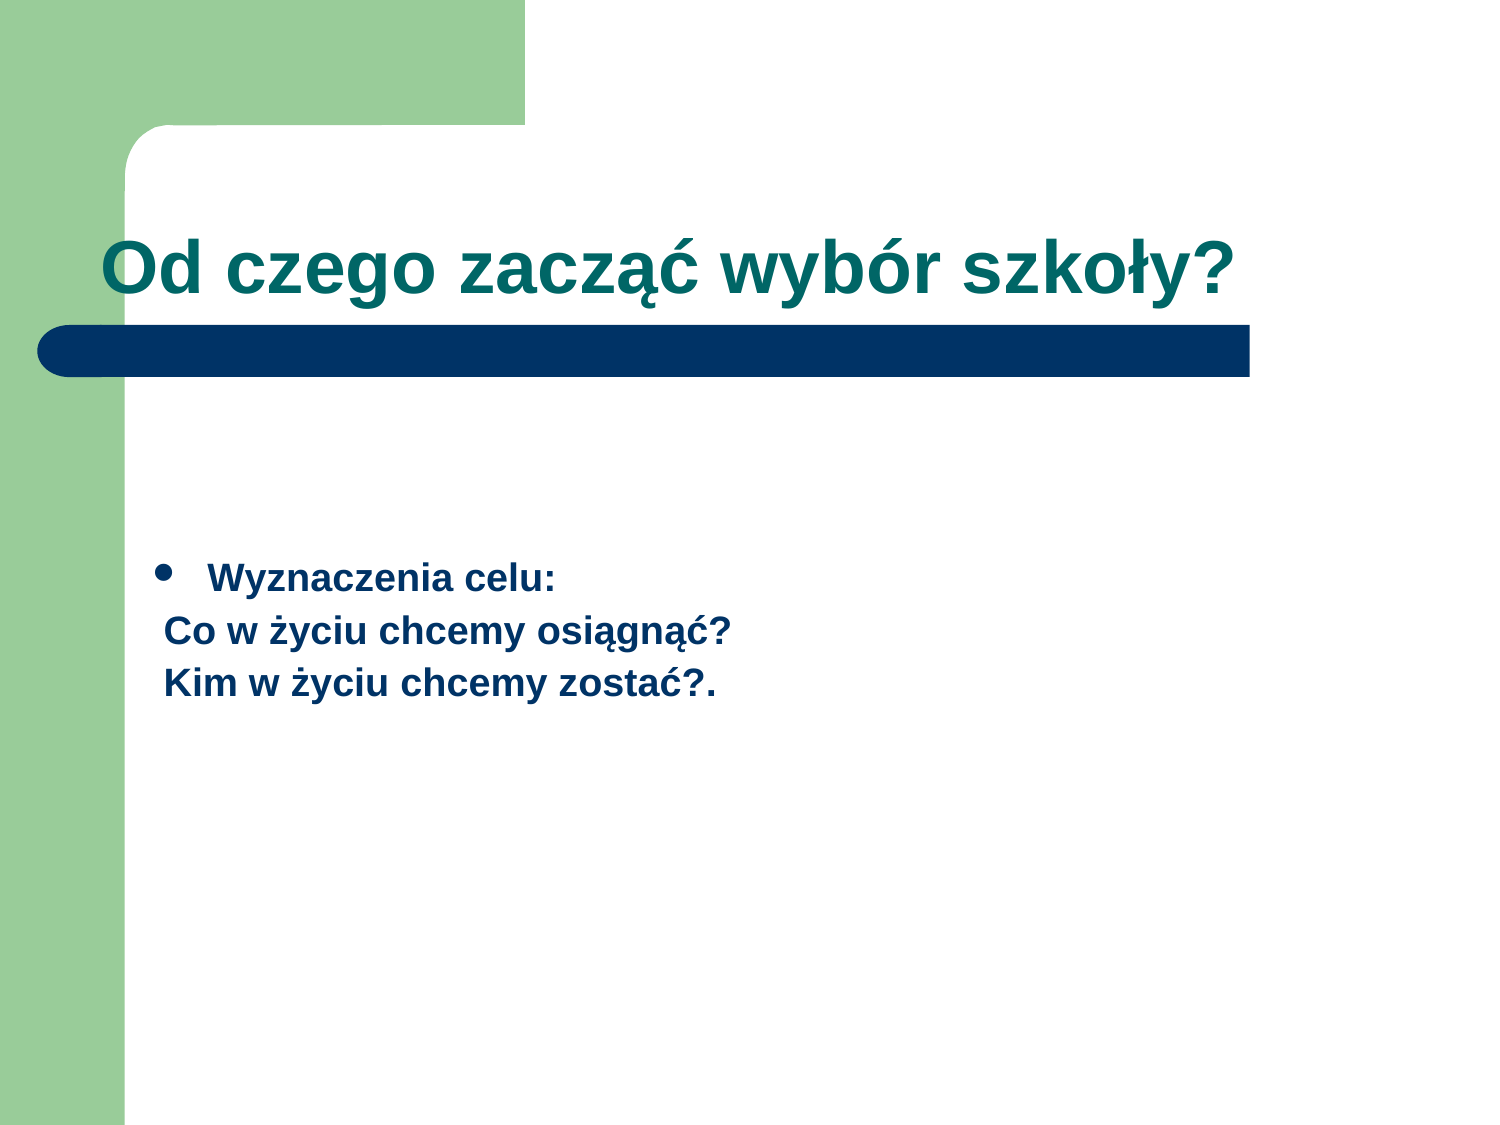

Od czego zacząć wybór szkoły?
# Wyznaczenia celu:
 Co w życiu chcemy osiągnąć?
 Kim w życiu chcemy zostać?.